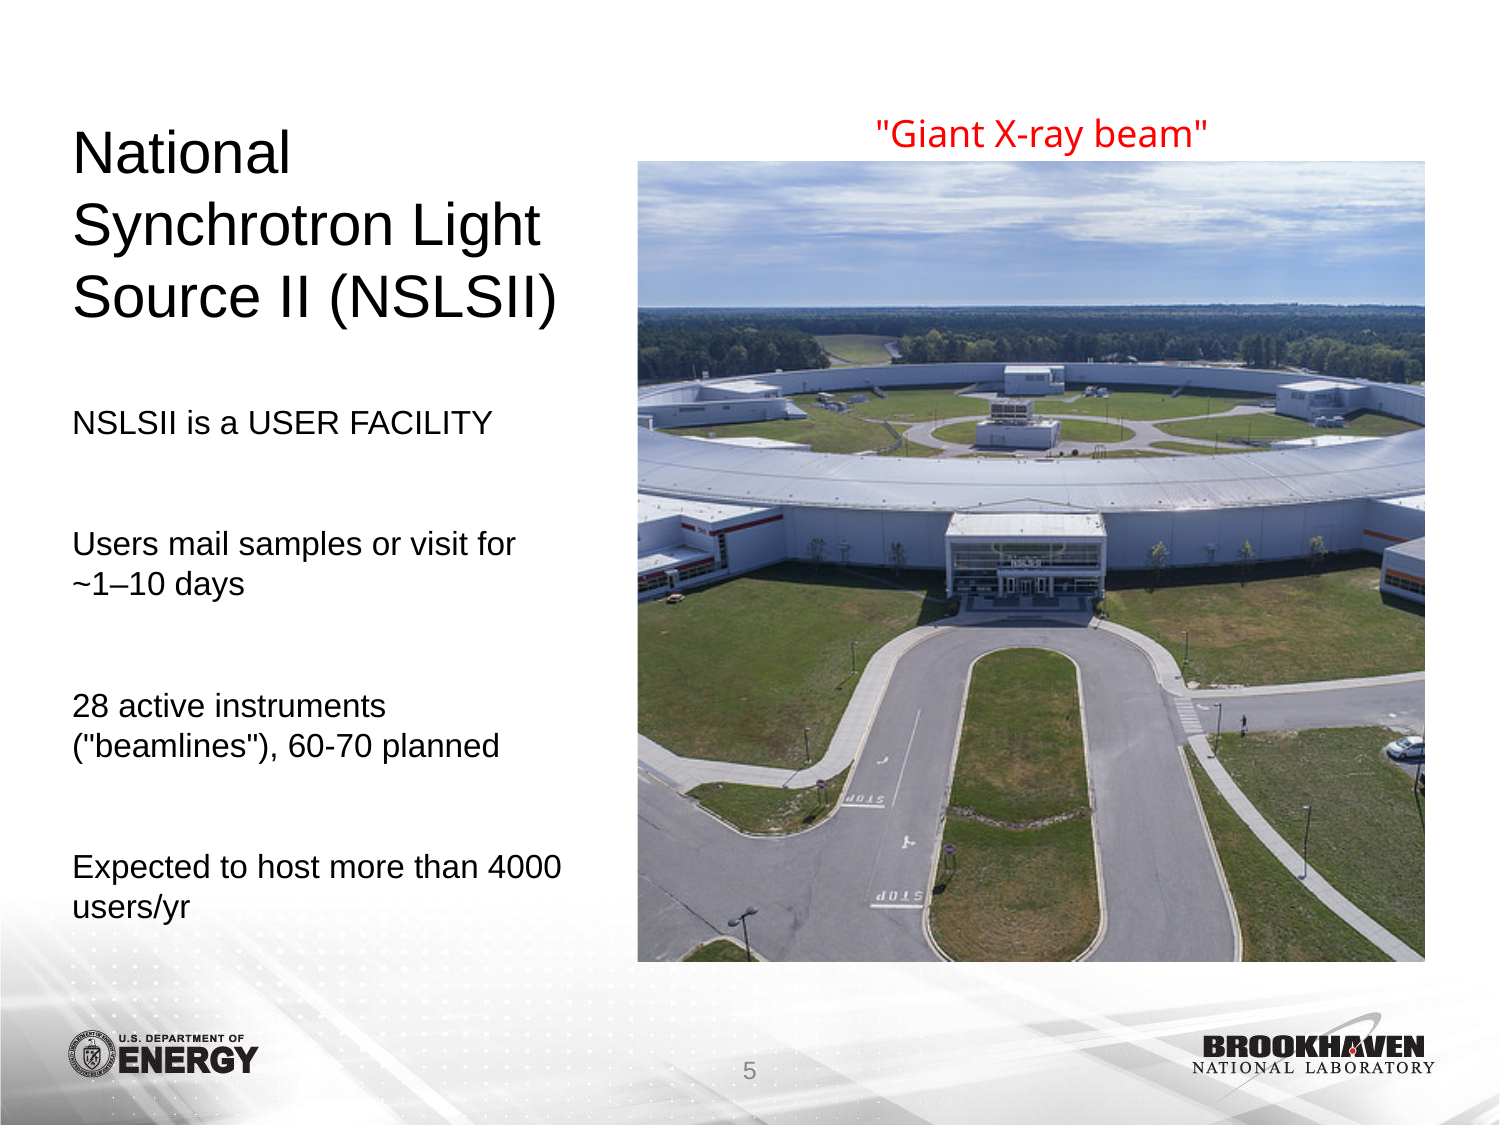

National Synchrotron Light Source II (NSLSII)
"Giant X-ray beam"
NSLSII is a USER FACILITY
Users mail samples or visit for ~1–10 days
28 active instruments ("beamlines"), 60-70 planned
Expected to host more than 4000 users/yr